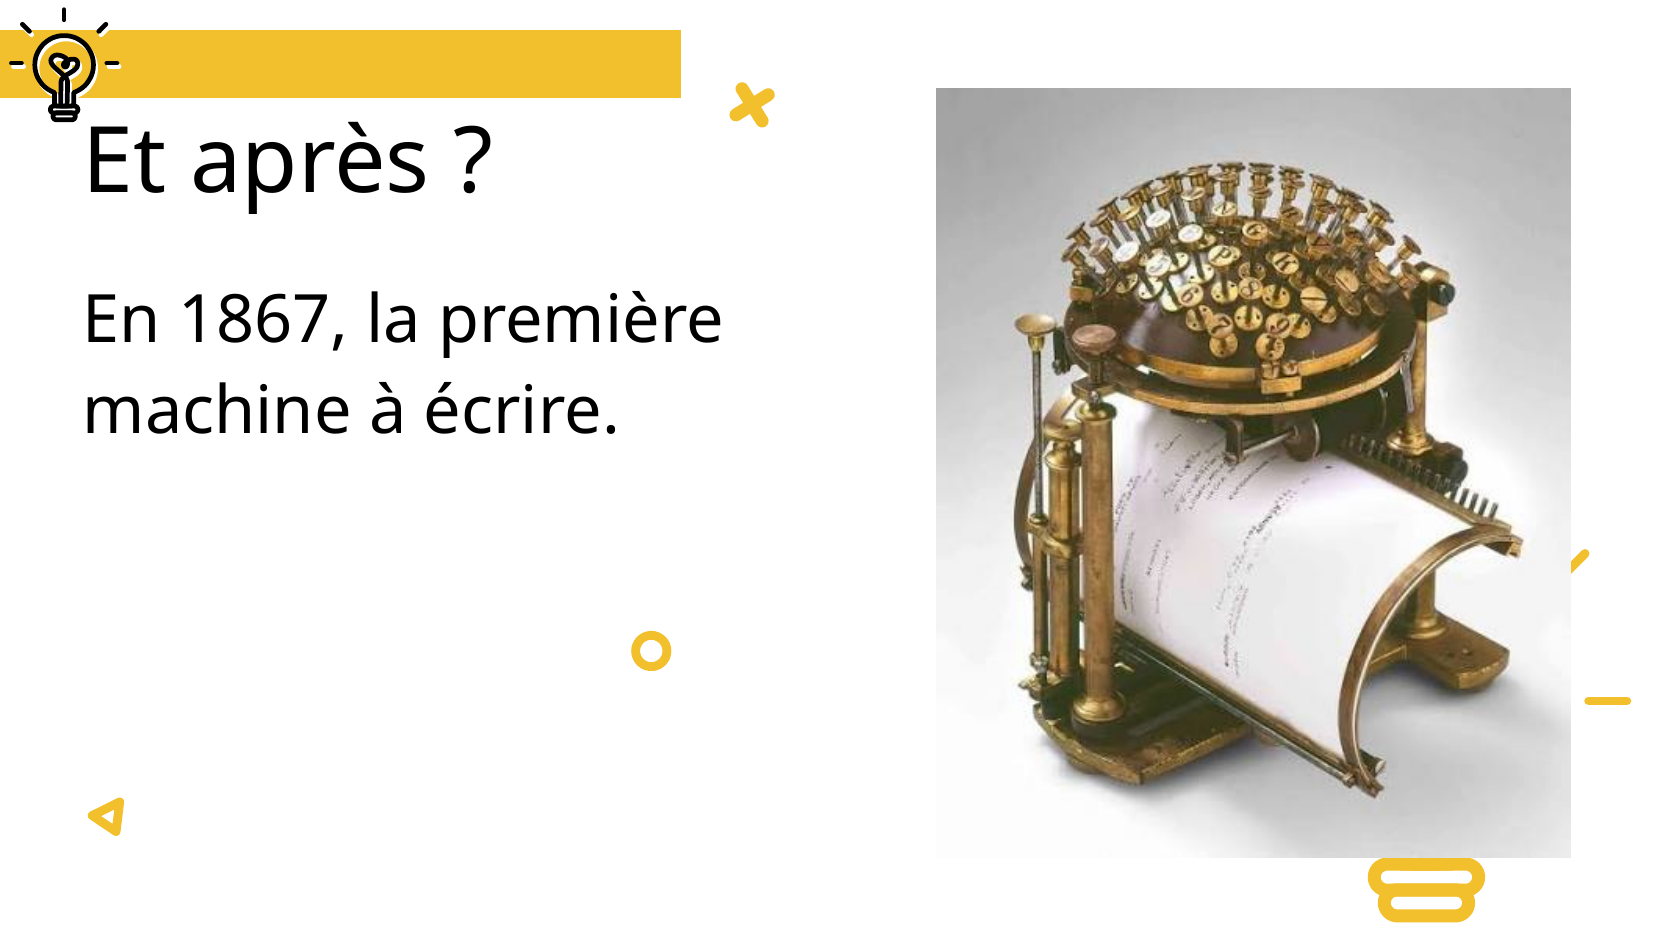

# Et après ?
En 1867, la première 												machine à écrire.